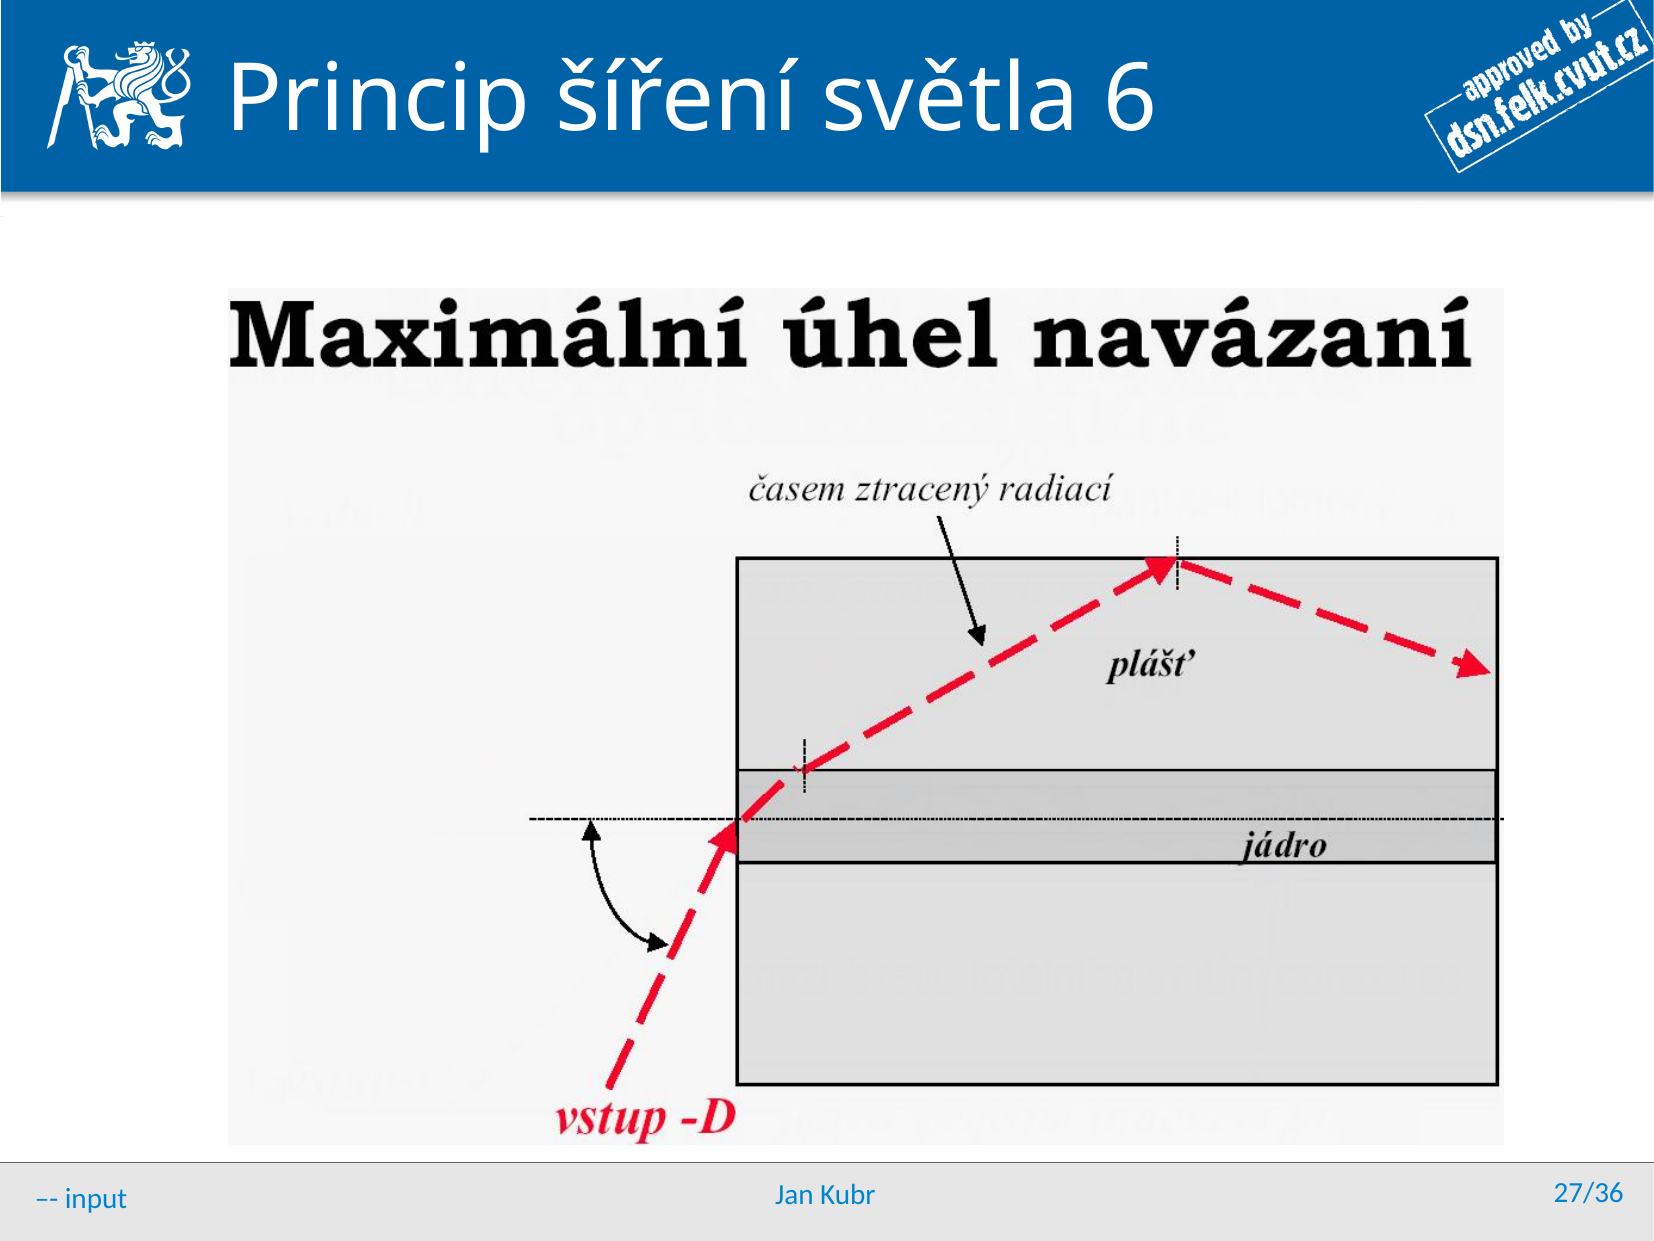

# Princip šíření světla 6
27
Jan Kubr
02/2006